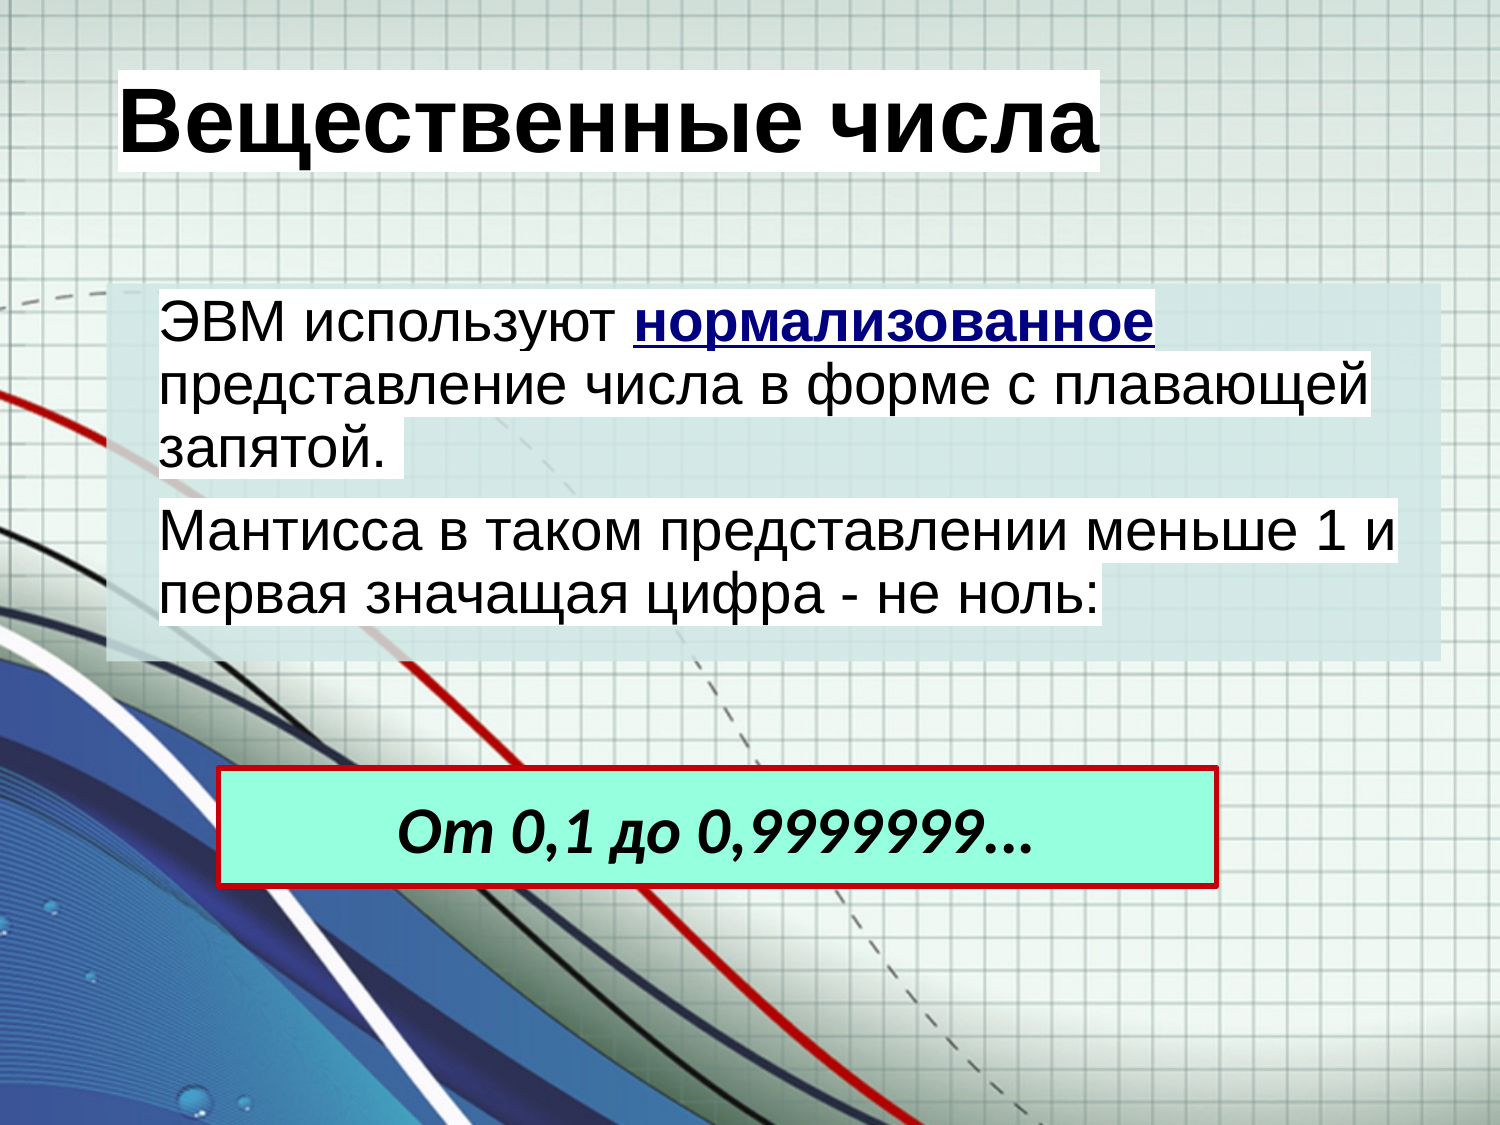

# Вещественные числа
ЭВМ используют нормализованное представление числа в форме с плавающей запятой.
Мантисса в таком представлении меньше 1 и первая значащая цифра - не ноль:
От 0,1 до 0,9999999...